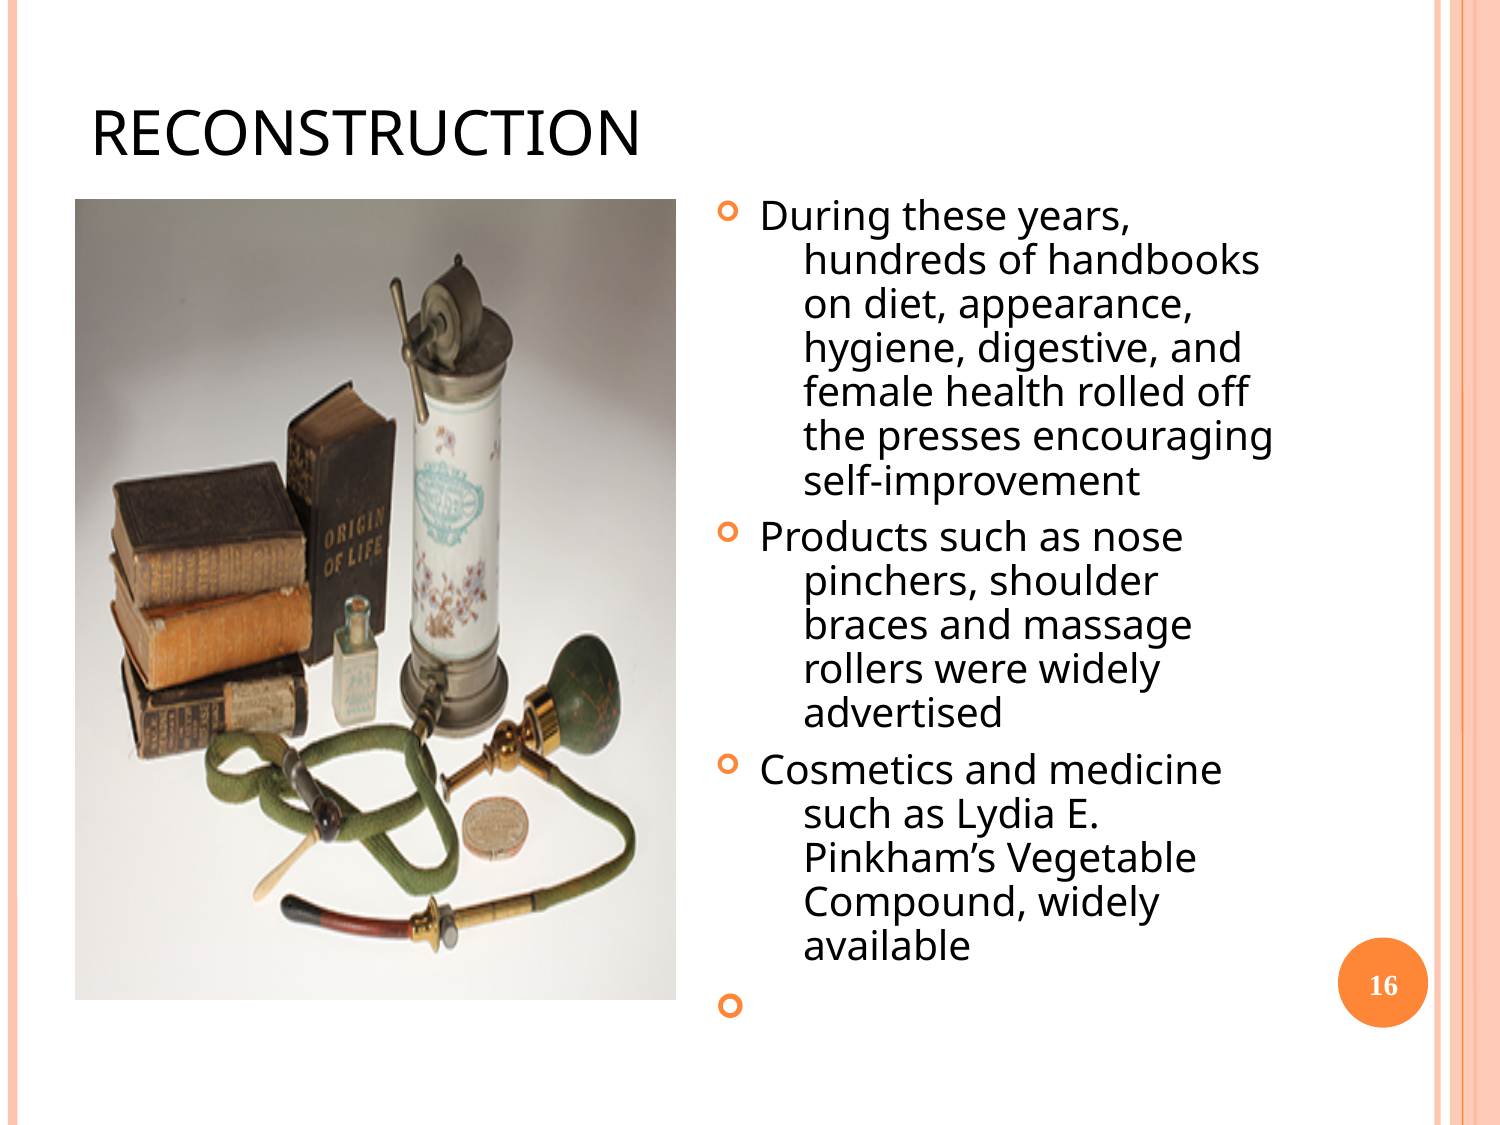

# Reconstruction
During these years, hundreds of handbooks on diet, appearance, hygiene, digestive, and female health rolled off the presses encouraging self-improvement
Products such as nose pinchers, shoulder braces and massage rollers were widely advertised
Cosmetics and medicine such as Lydia E. Pinkham’s Vegetable Compound, widely available